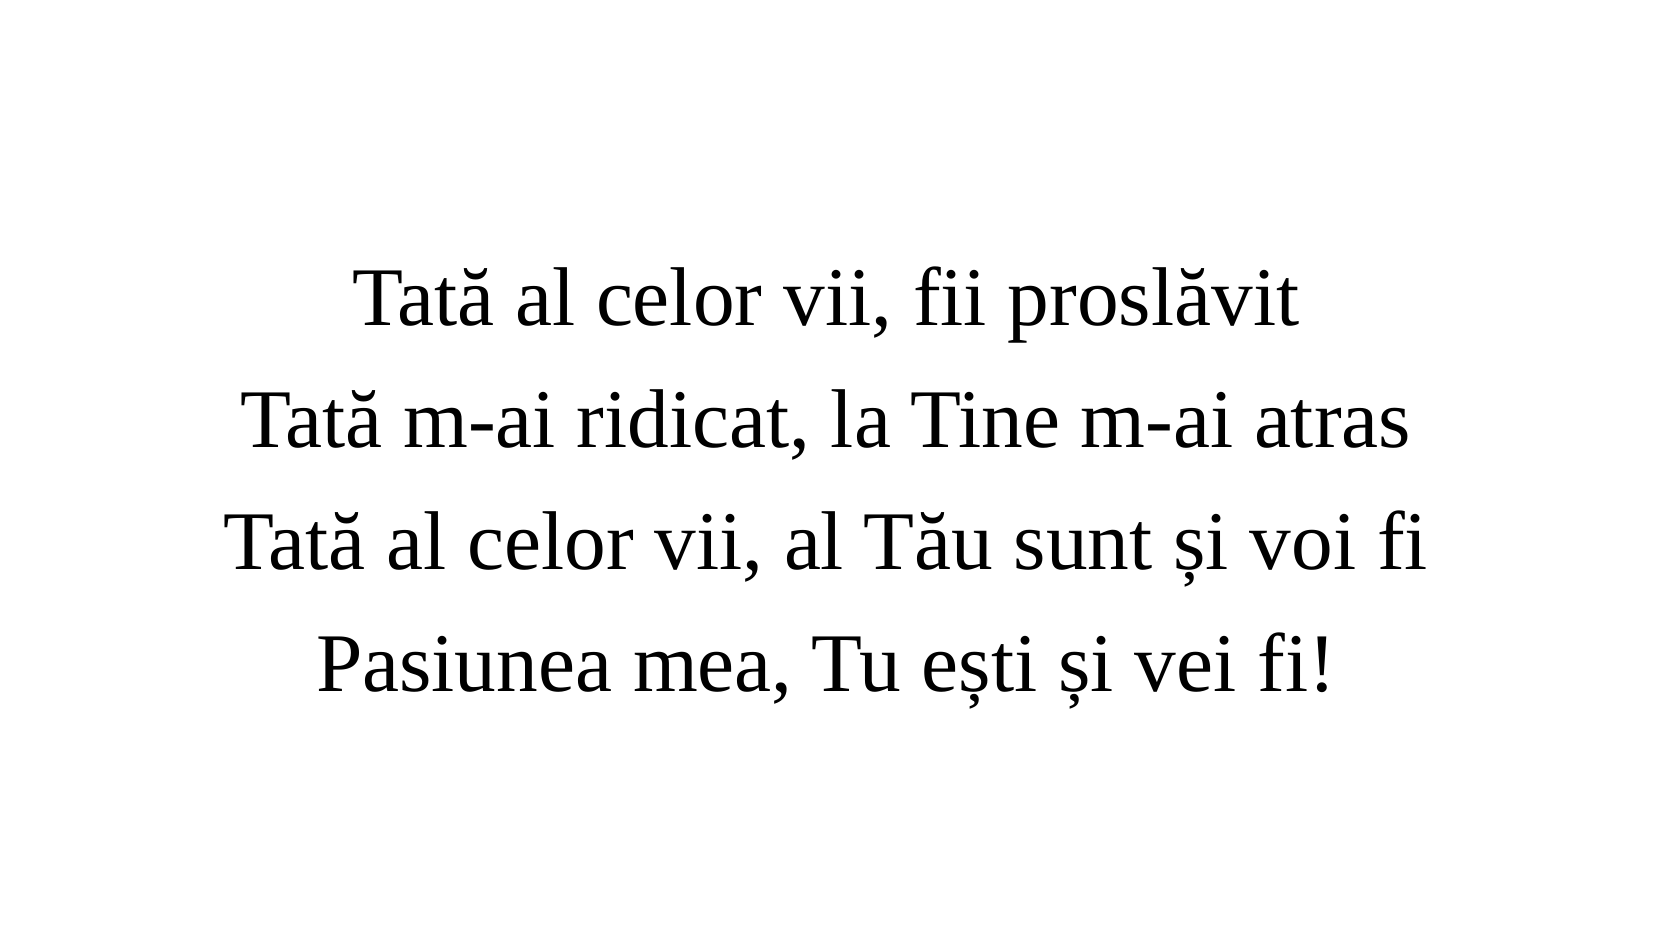

# Tată al celor vii, fii proslăvit
Tată m-ai ridicat, la Tine m-ai atras
Tată al celor vii, al Tău sunt și voi fi
Pasiunea mea, Tu ești și vei fi!